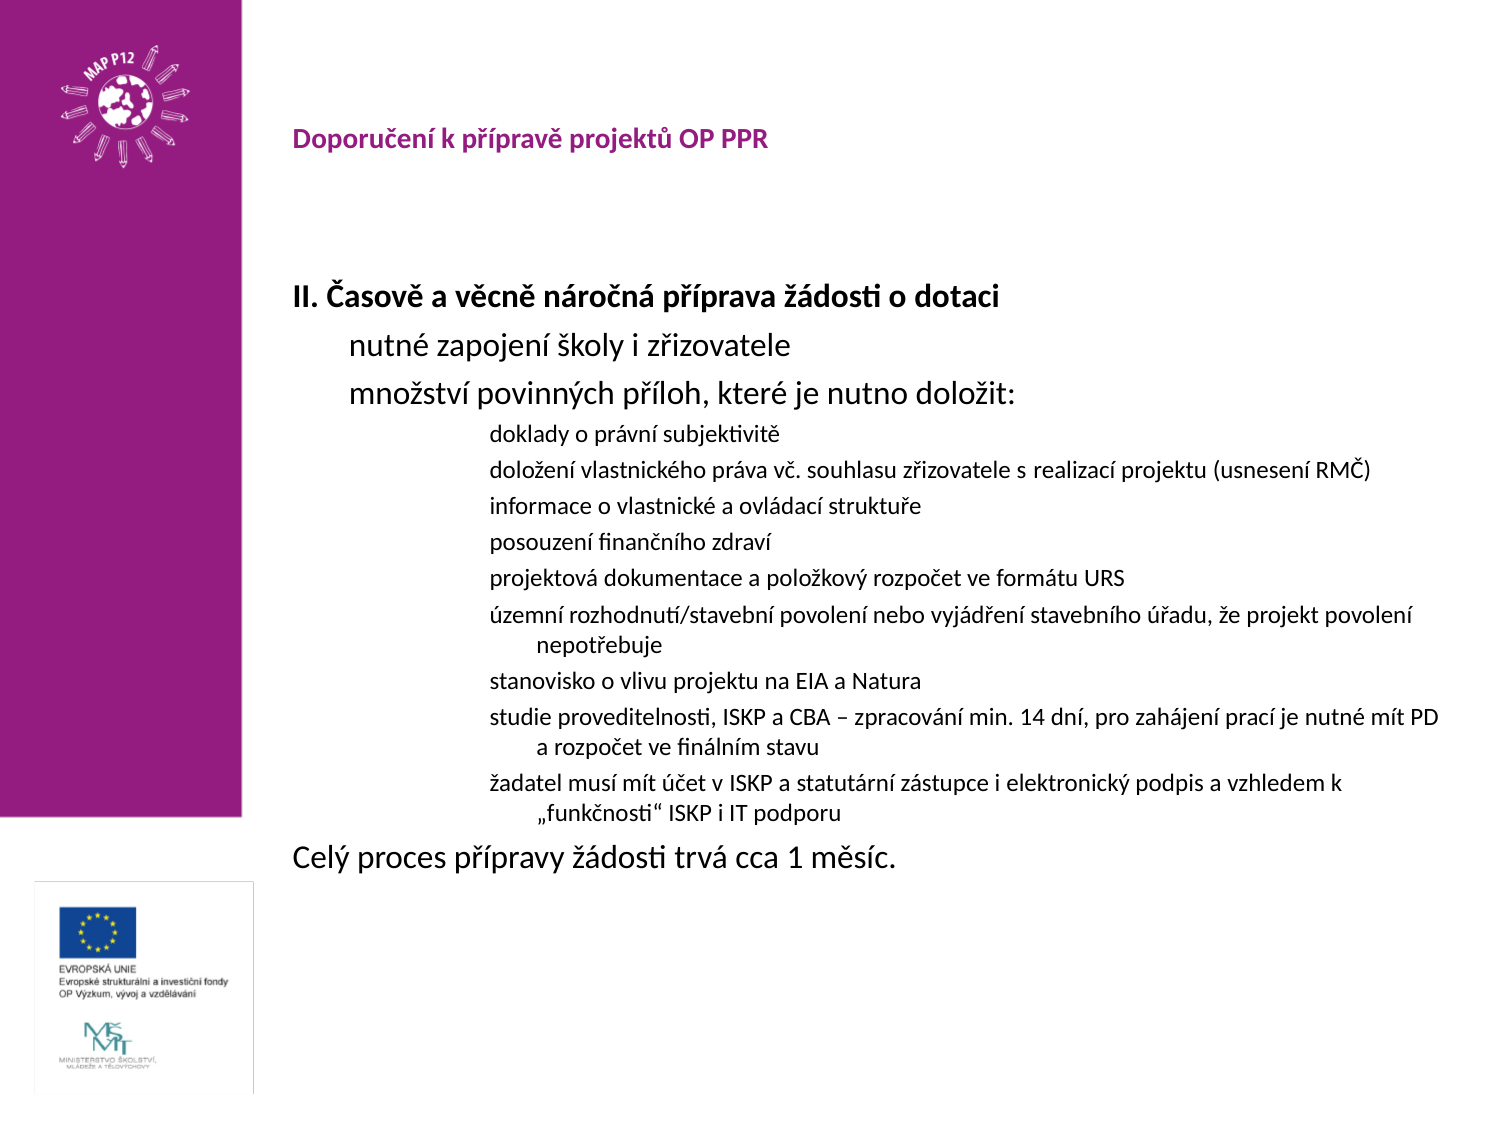

# Doporučení k přípravě projektů OP PPR
II. Časově a věcně náročná příprava žádosti o dotaci
nutné zapojení školy i zřizovatele
množství povinných příloh, které je nutno doložit:
doklady o právní subjektivitě
doložení vlastnického práva vč. souhlasu zřizovatele s realizací projektu (usnesení RMČ)
informace o vlastnické a ovládací struktuře
posouzení finančního zdraví
projektová dokumentace a položkový rozpočet ve formátu URS
územní rozhodnutí/stavební povolení nebo vyjádření stavebního úřadu, že projekt povolení nepotřebuje
stanovisko o vlivu projektu na EIA a Natura
studie proveditelnosti, ISKP a CBA – zpracování min. 14 dní, pro zahájení prací je nutné mít PD a rozpočet ve finálním stavu
žadatel musí mít účet v ISKP a statutární zástupce i elektronický podpis a vzhledem k „funkčnosti“ ISKP i IT podporu
Celý proces přípravy žádosti trvá cca 1 měsíc.